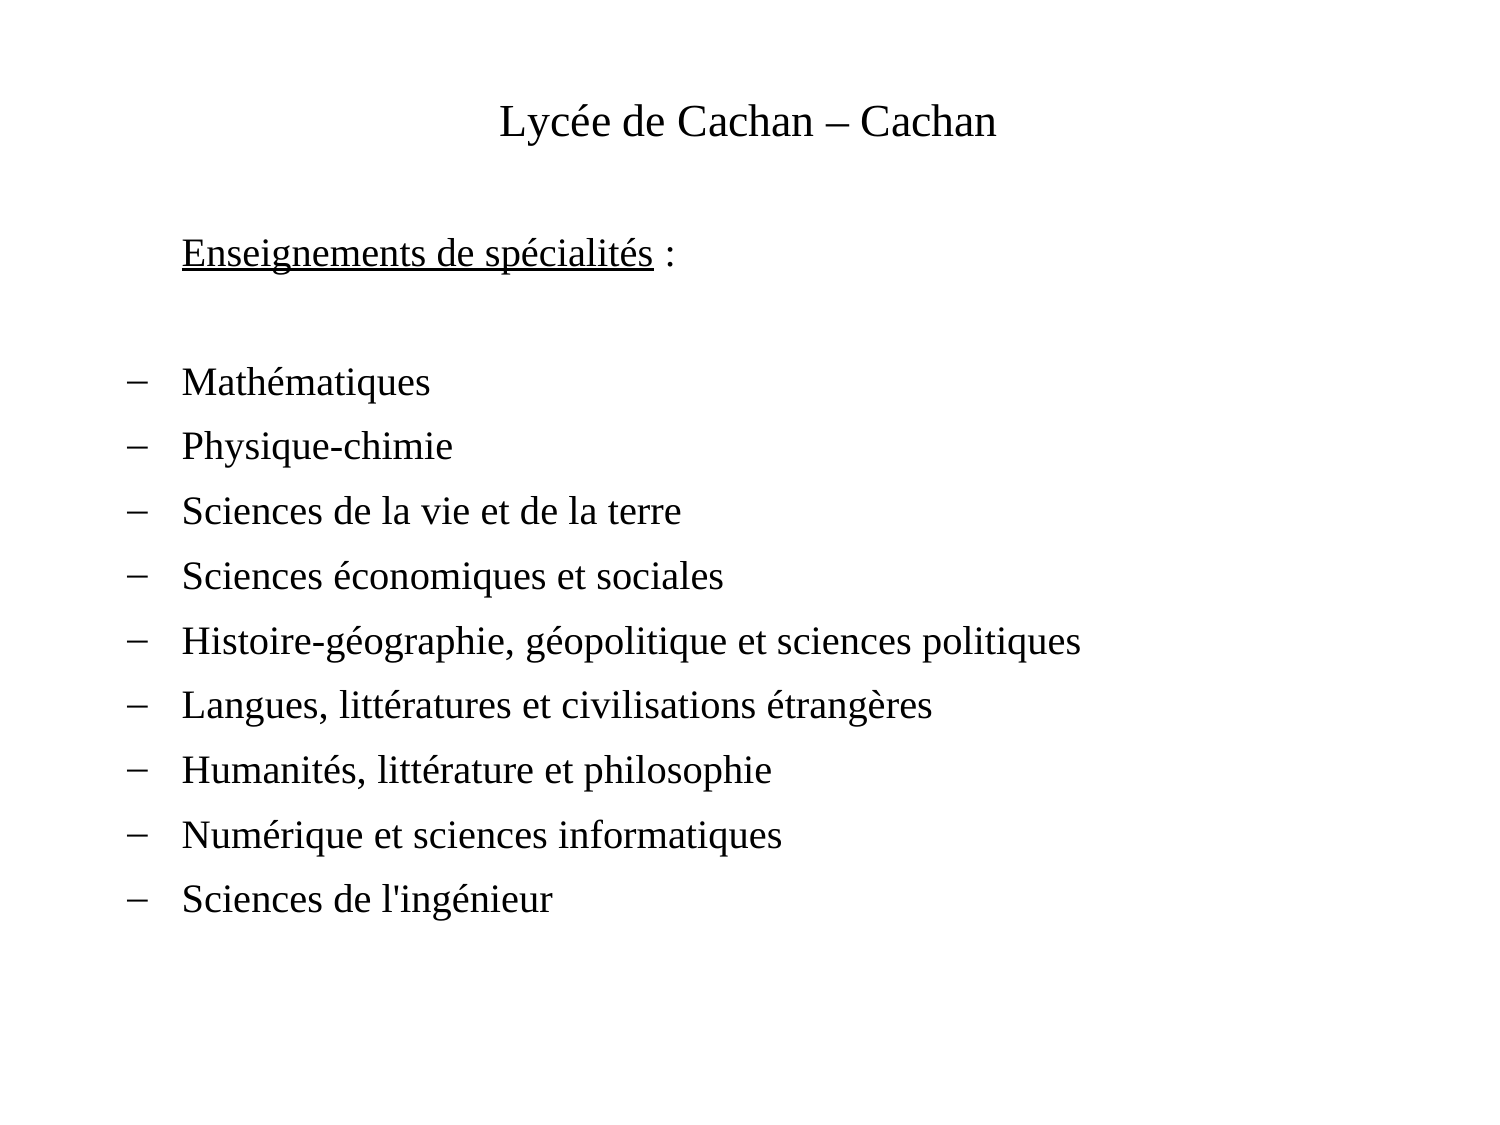

# Lycée de Cachan – Cachan
Enseignements de spécialités :
Mathématiques
Physique-chimie
Sciences de la vie et de la terre
Sciences économiques et sociales
Histoire-géographie, géopolitique et sciences politiques
Langues, littératures et civilisations étrangères
Humanités, littérature et philosophie
Numérique et sciences informatiques
Sciences de l'ingénieur